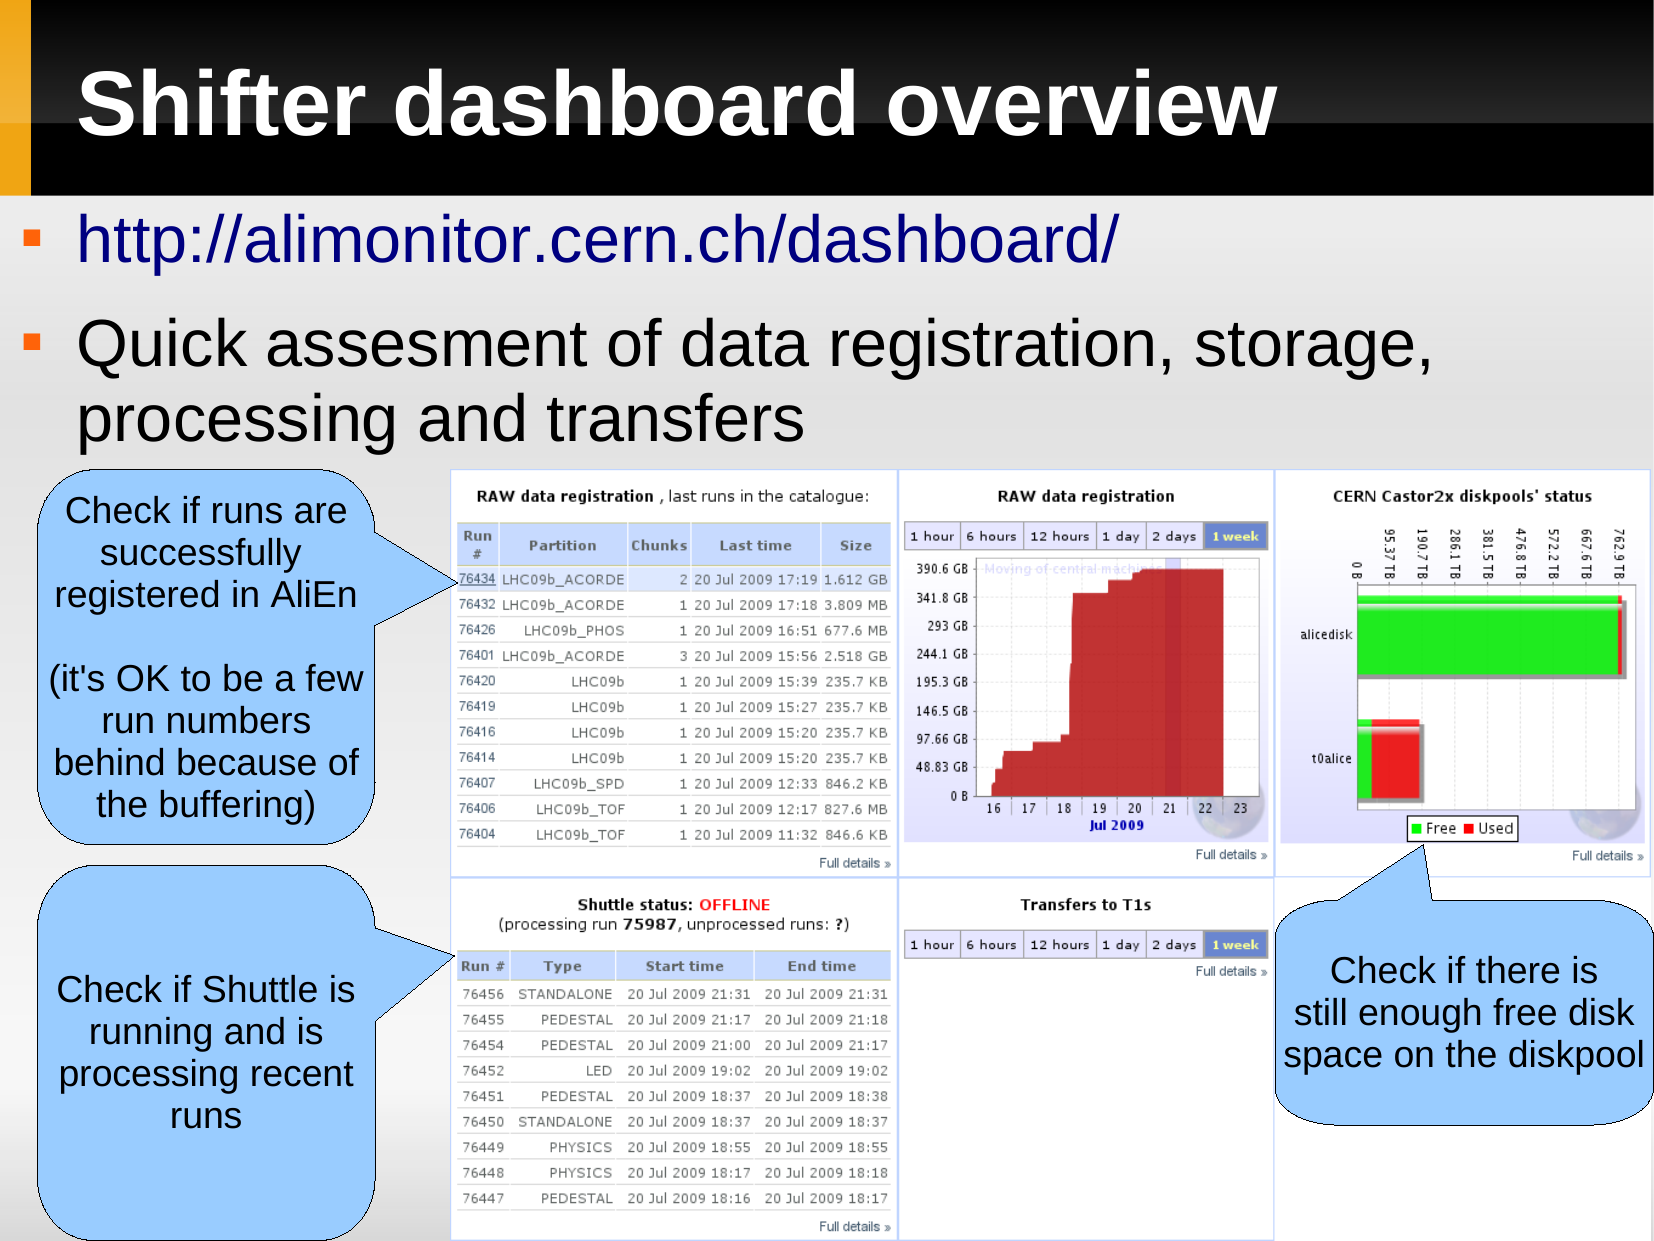

# Shifter dashboard overview
http://alimonitor.cern.ch/dashboard/
Quick assesment of data registration, storage, processing and transfers
Check if runs are
successfully
registered in AliEn
(it's OK to be a few
run numbers
behind because of
the buffering)
Check if Shuttle is
running and is
processing recent
runs
Check if there is
still enough free disk
space on the diskpool